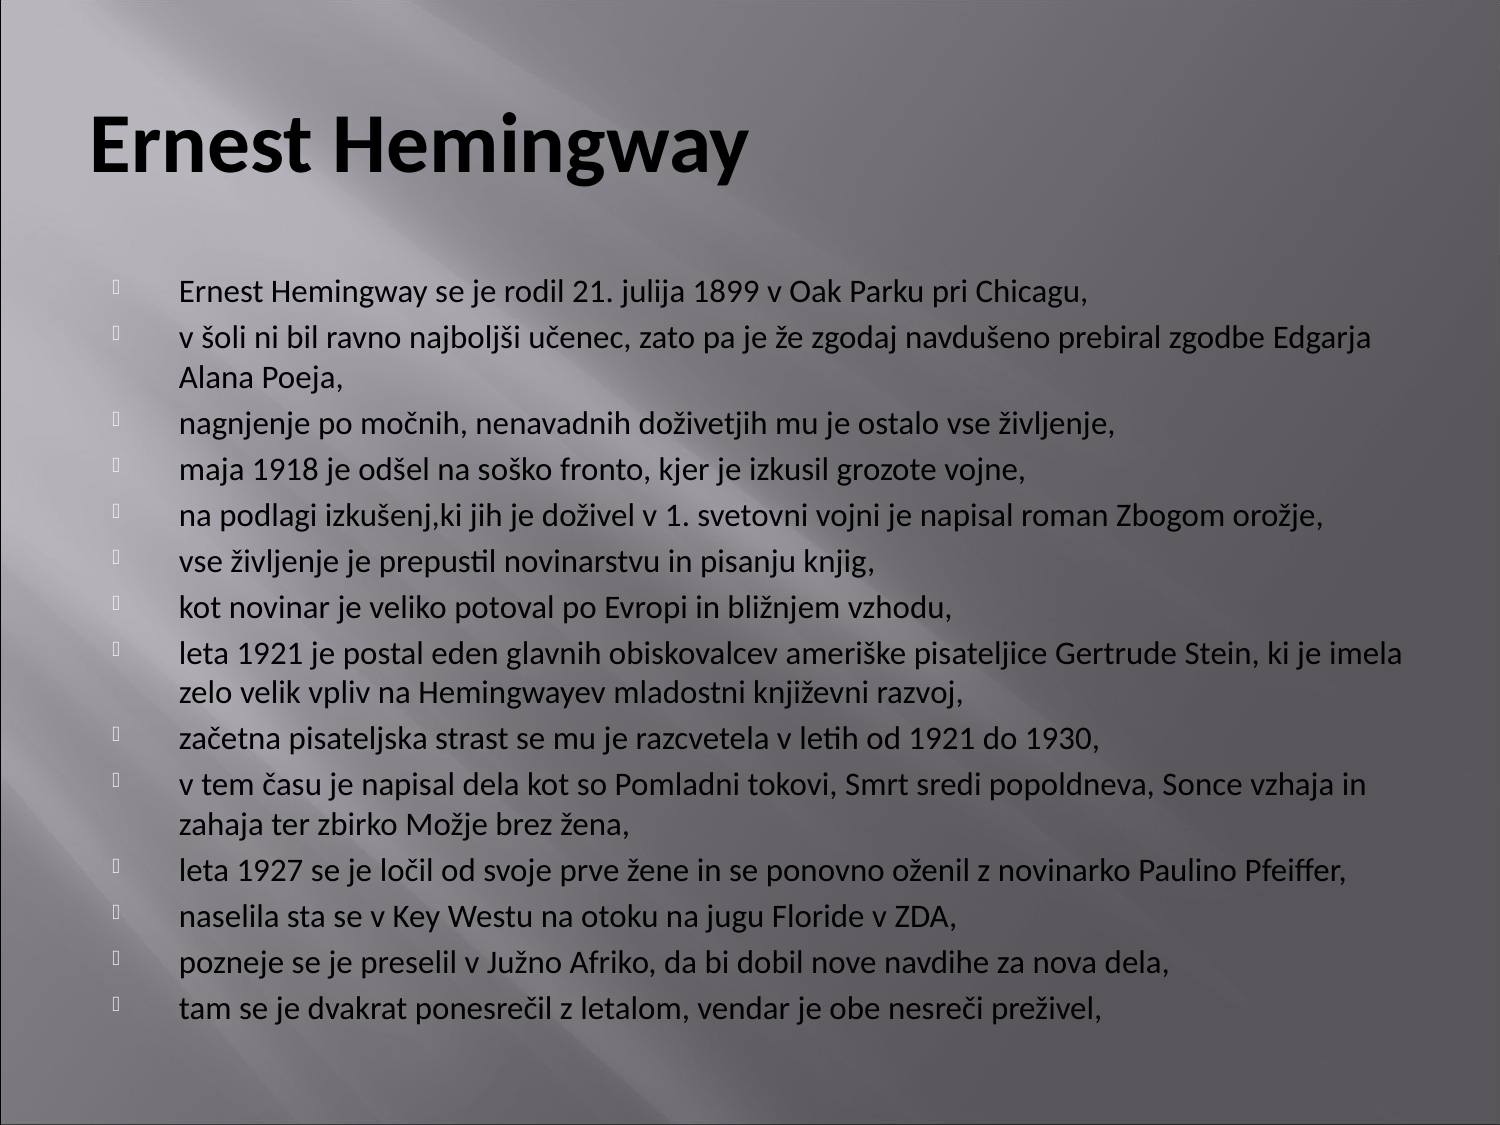

# Ernest Hemingway
Ernest Hemingway se je rodil 21. julija 1899 v Oak Parku pri Chicagu,
v šoli ni bil ravno najboljši učenec, zato pa je že zgodaj navdušeno prebiral zgodbe Edgarja Alana Poeja,
nagnjenje po močnih, nenavadnih doživetjih mu je ostalo vse življenje,
maja 1918 je odšel na soško fronto, kjer je izkusil grozote vojne,
na podlagi izkušenj,ki jih je doživel v 1. svetovni vojni je napisal roman Zbogom orožje,
vse življenje je prepustil novinarstvu in pisanju knjig,
kot novinar je veliko potoval po Evropi in bližnjem vzhodu,
leta 1921 je postal eden glavnih obiskovalcev ameriške pisateljice Gertrude Stein, ki je imela zelo velik vpliv na Hemingwayev mladostni književni razvoj,
začetna pisateljska strast se mu je razcvetela v letih od 1921 do 1930,
v tem času je napisal dela kot so Pomladni tokovi, Smrt sredi popoldneva, Sonce vzhaja in zahaja ter zbirko Možje brez žena,
leta 1927 se je ločil od svoje prve žene in se ponovno oženil z novinarko Paulino Pfeiffer,
naselila sta se v Key Westu na otoku na jugu Floride v ZDA,
pozneje se je preselil v Južno Afriko, da bi dobil nove navdihe za nova dela,
tam se je dvakrat ponesrečil z letalom, vendar je obe nesreči preživel,